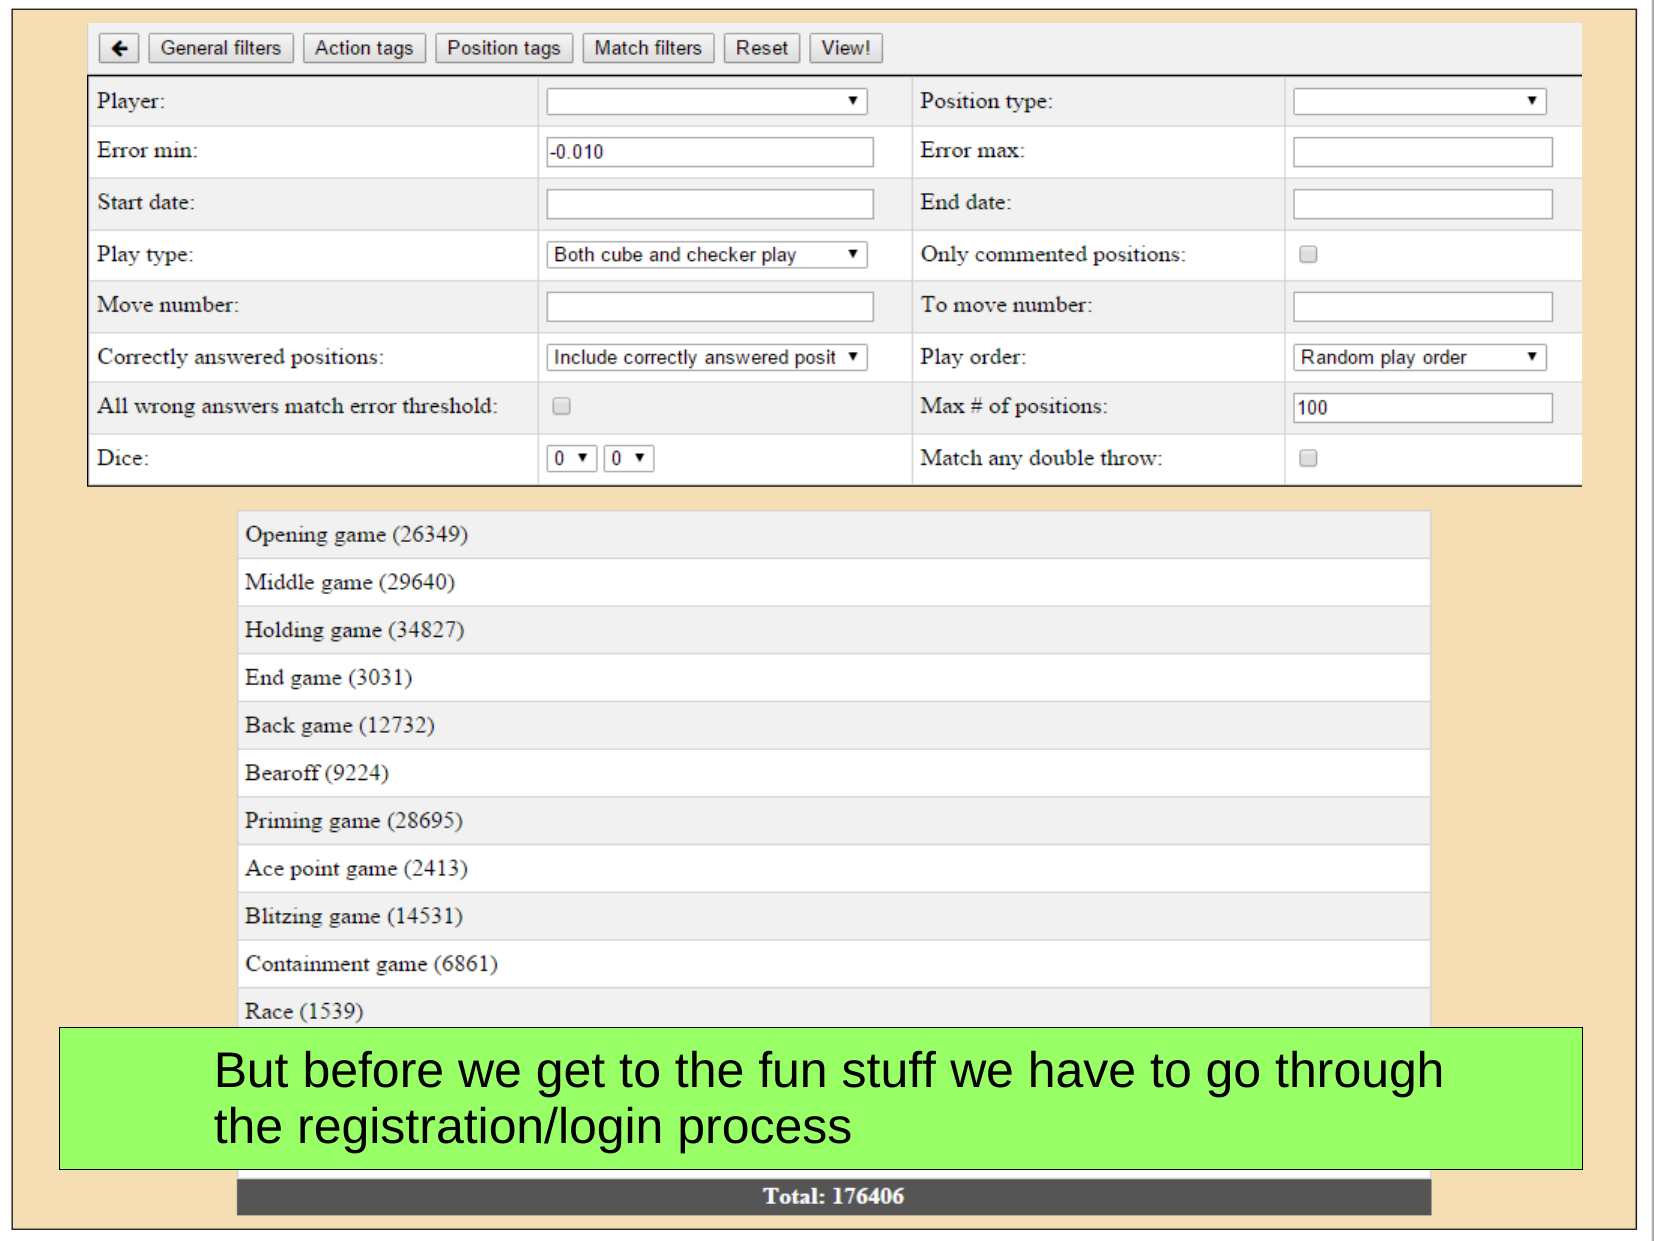

# Backgammon Studio
But before we get to the fun stuff we have to go through
the registration/login process